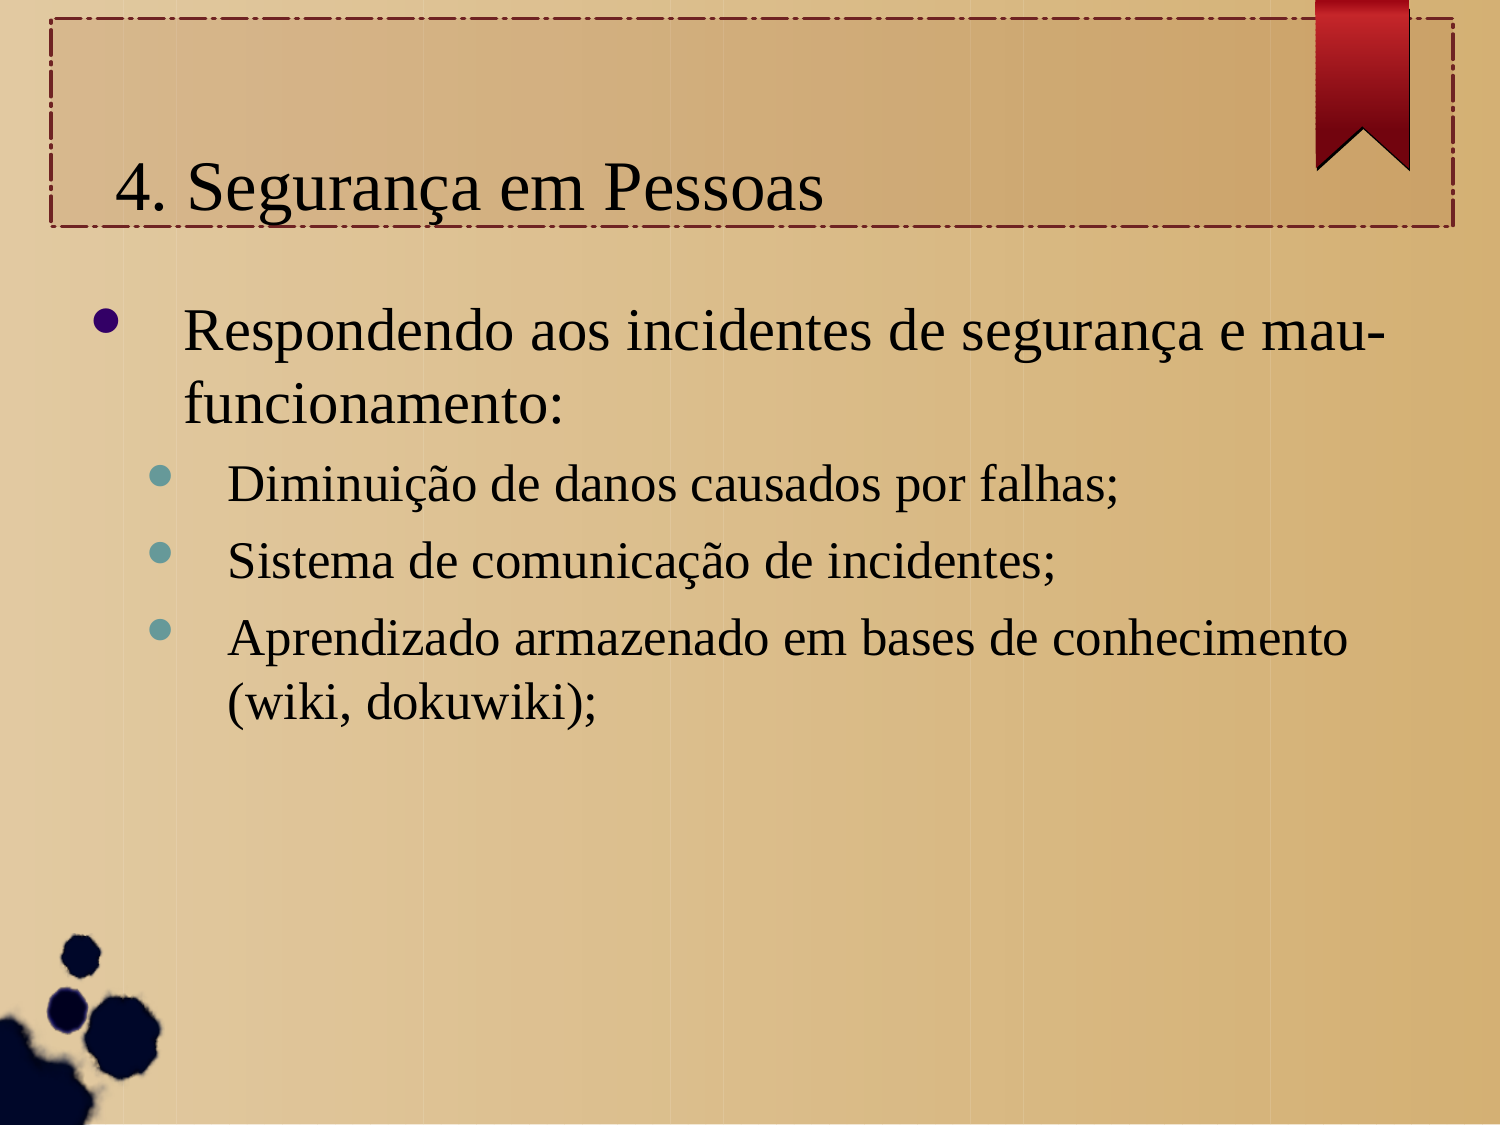

# 4. Segurança em Pessoas
Respondendo aos incidentes de segurança e mau-funcionamento:
Diminuição de danos causados por falhas;
Sistema de comunicação de incidentes;
Aprendizado armazenado em bases de conhecimento (wiki, dokuwiki);